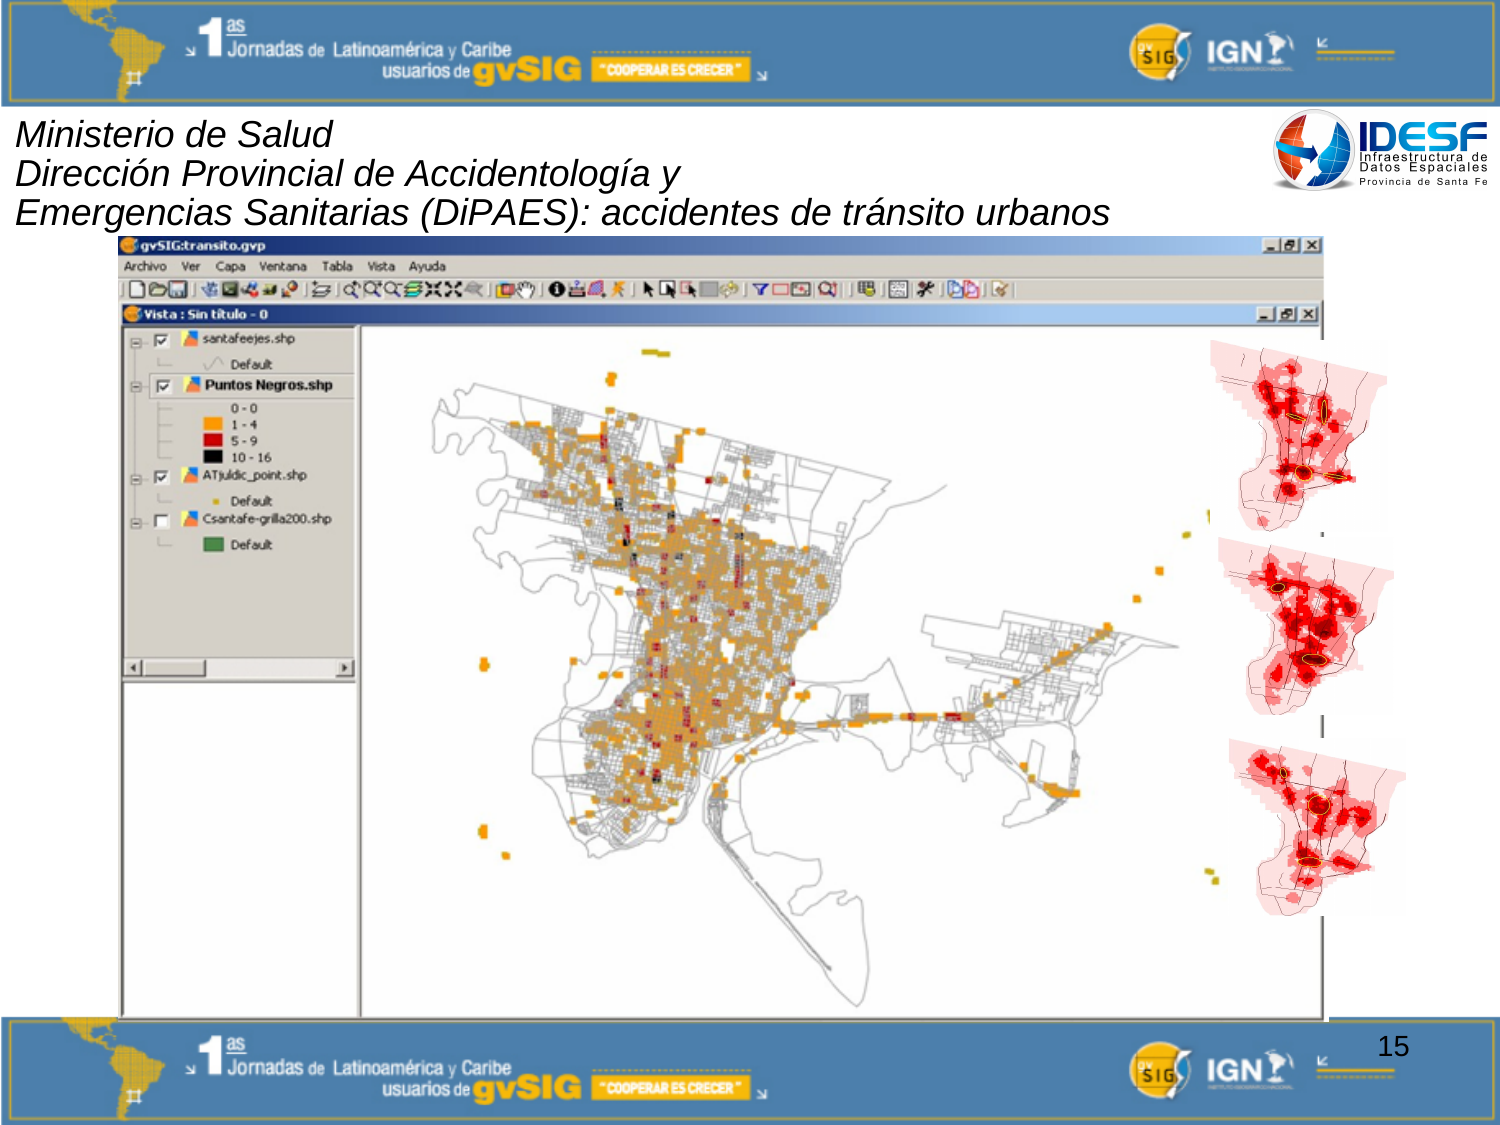

Ministerio de Salud
Dirección Provincial de Accidentología y
Emergencias Sanitarias (DiPAES): accidentes de tránsito urbanos
15